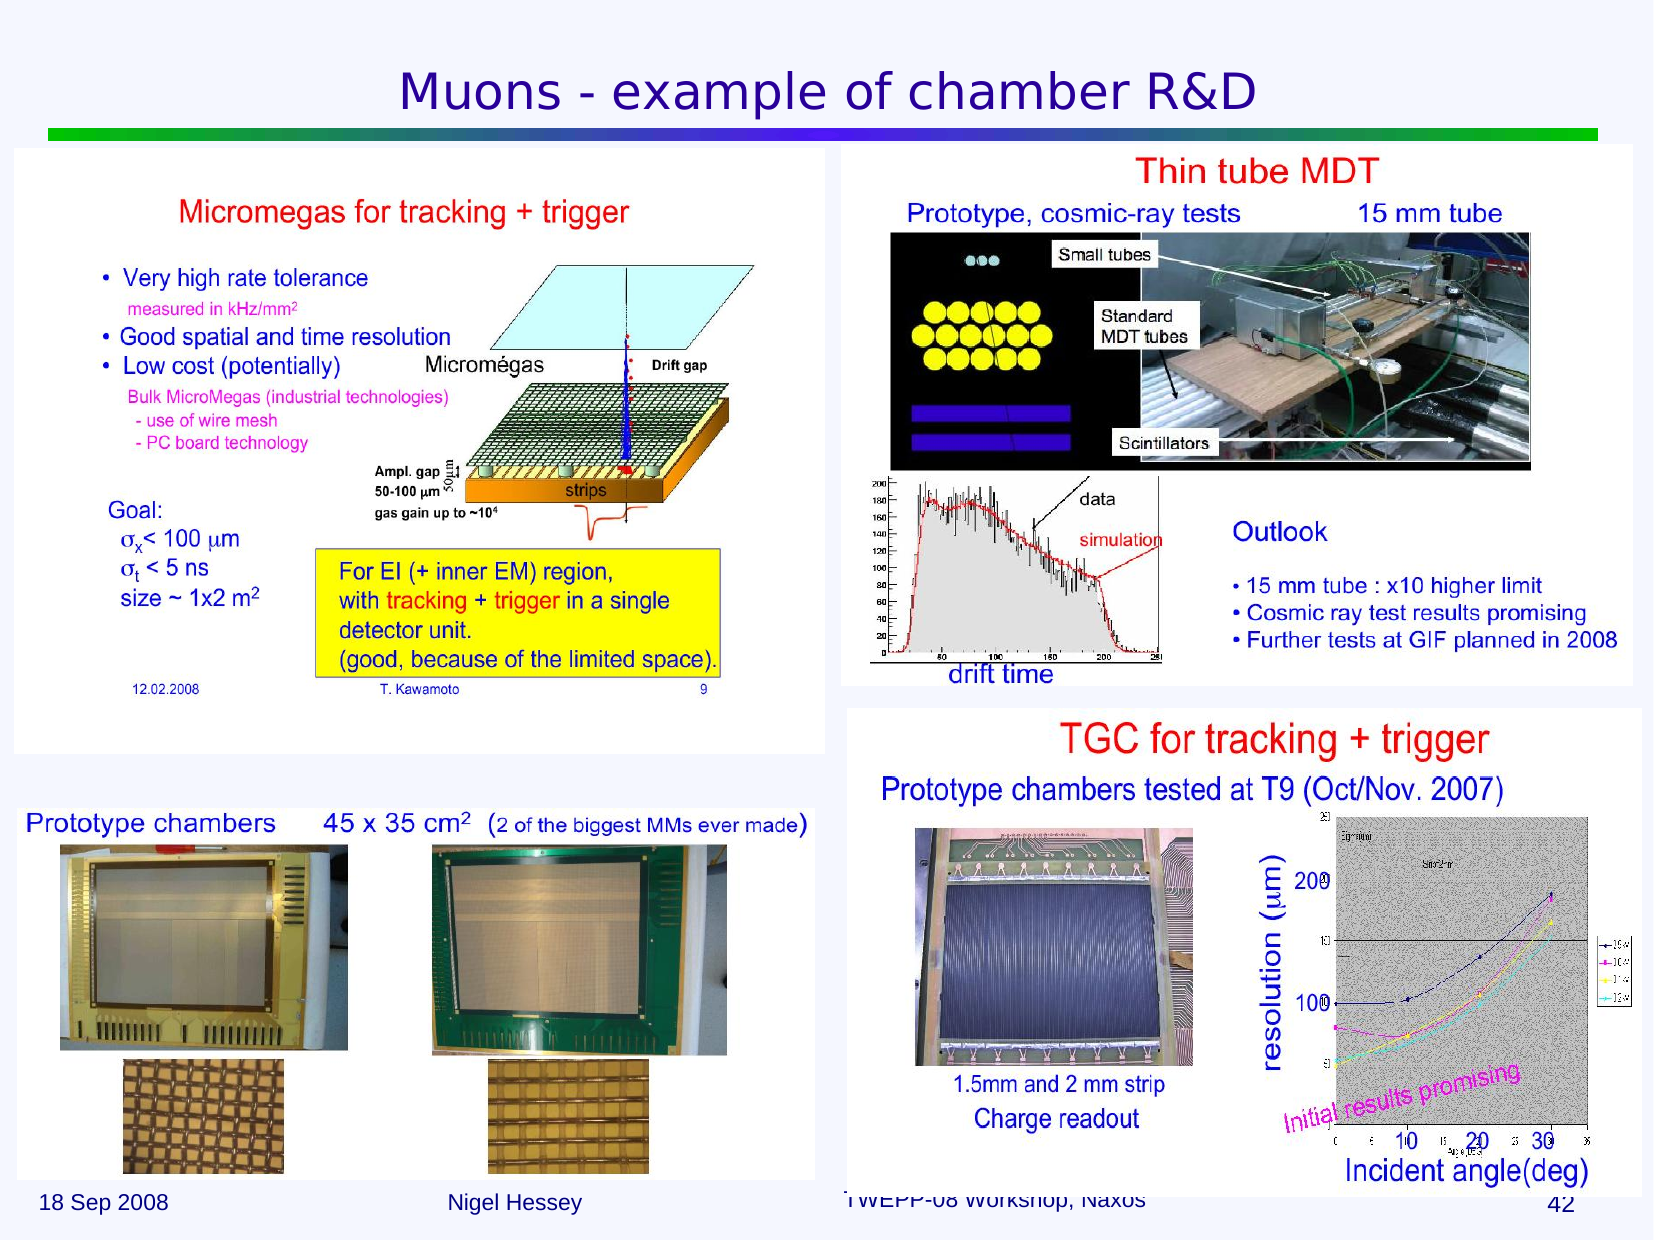

# Muons - example of chamber R&D